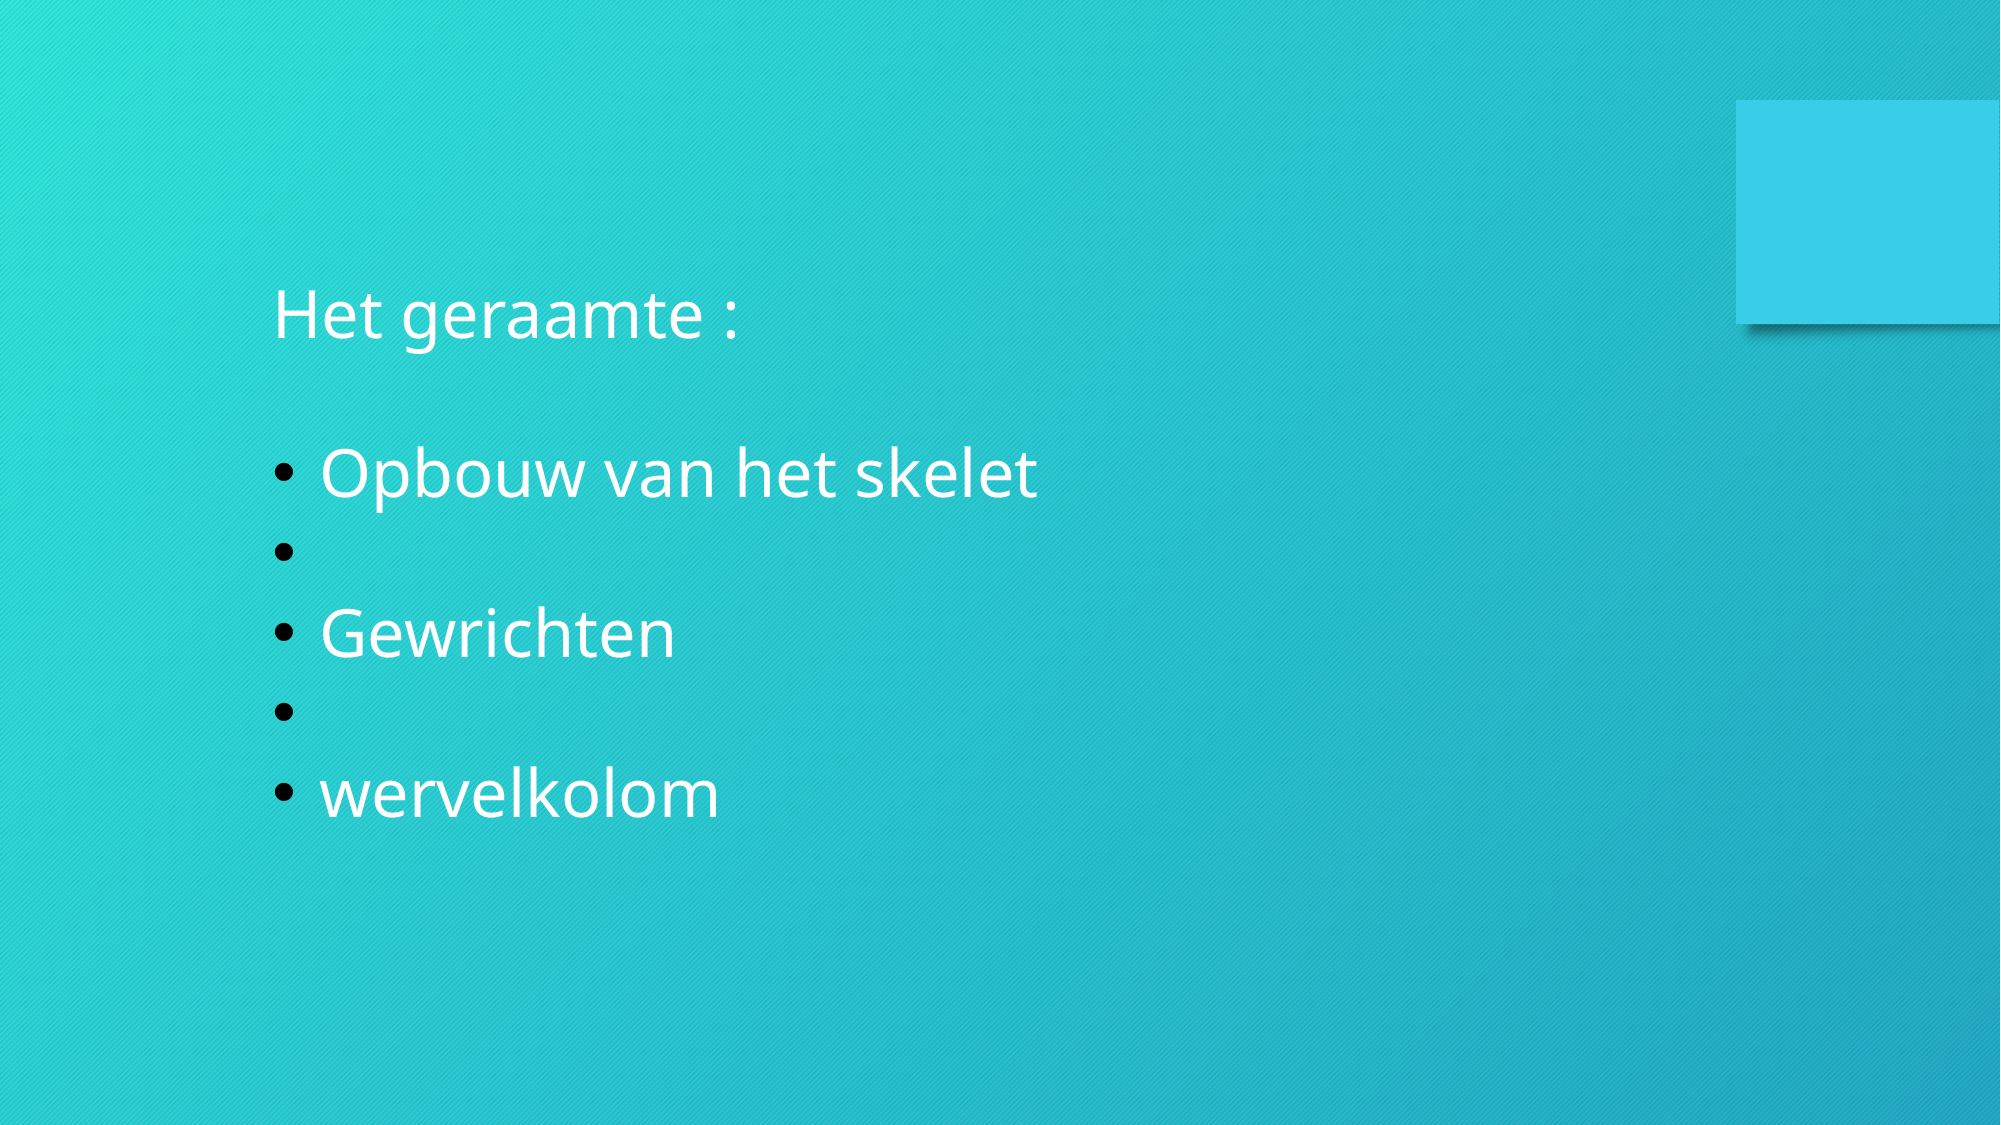

Het geraamte :
Opbouw van het skelet
Gewrichten
wervelkolom